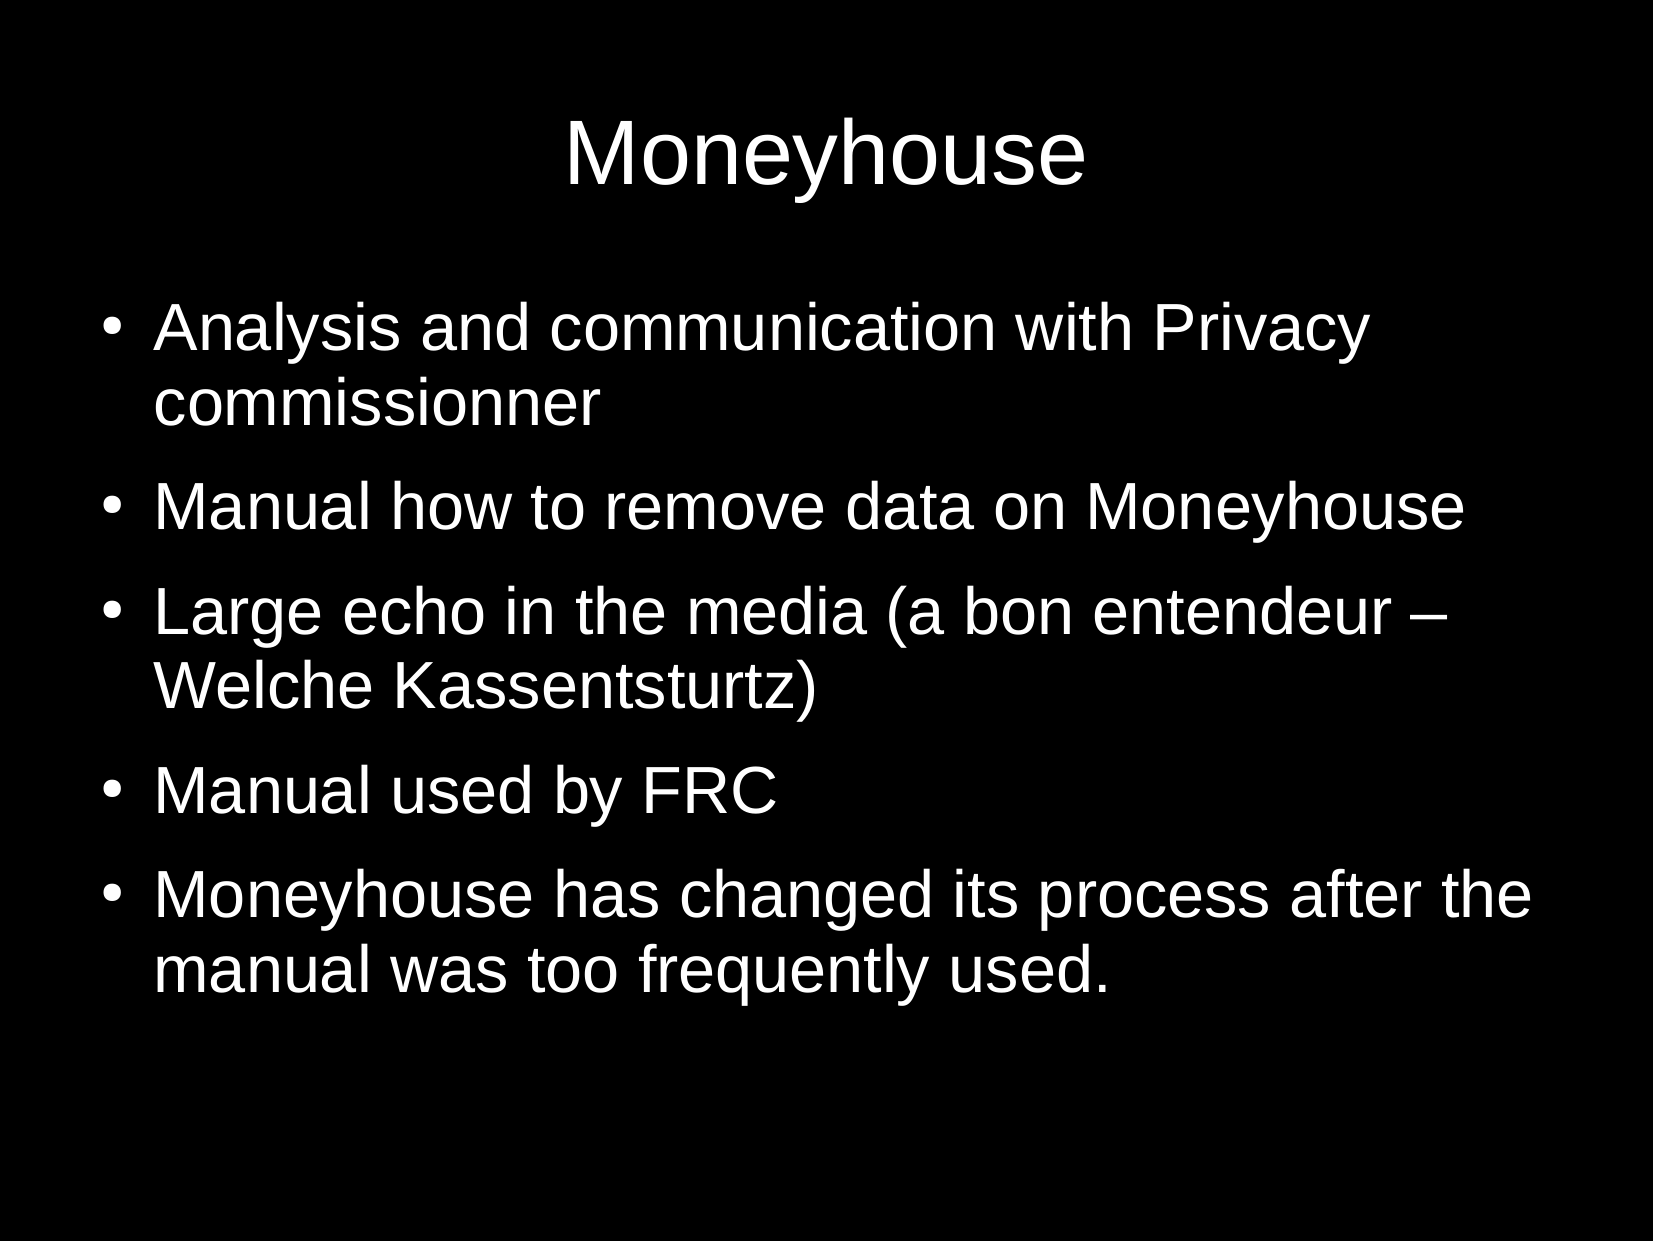

# Moneyhouse
Analysis and communication with Privacy commissionner
Manual how to remove data on Moneyhouse
Large echo in the media (a bon entendeur – Welche Kassentsturtz)
Manual used by FRC
Moneyhouse has changed its process after the manual was too frequently used.